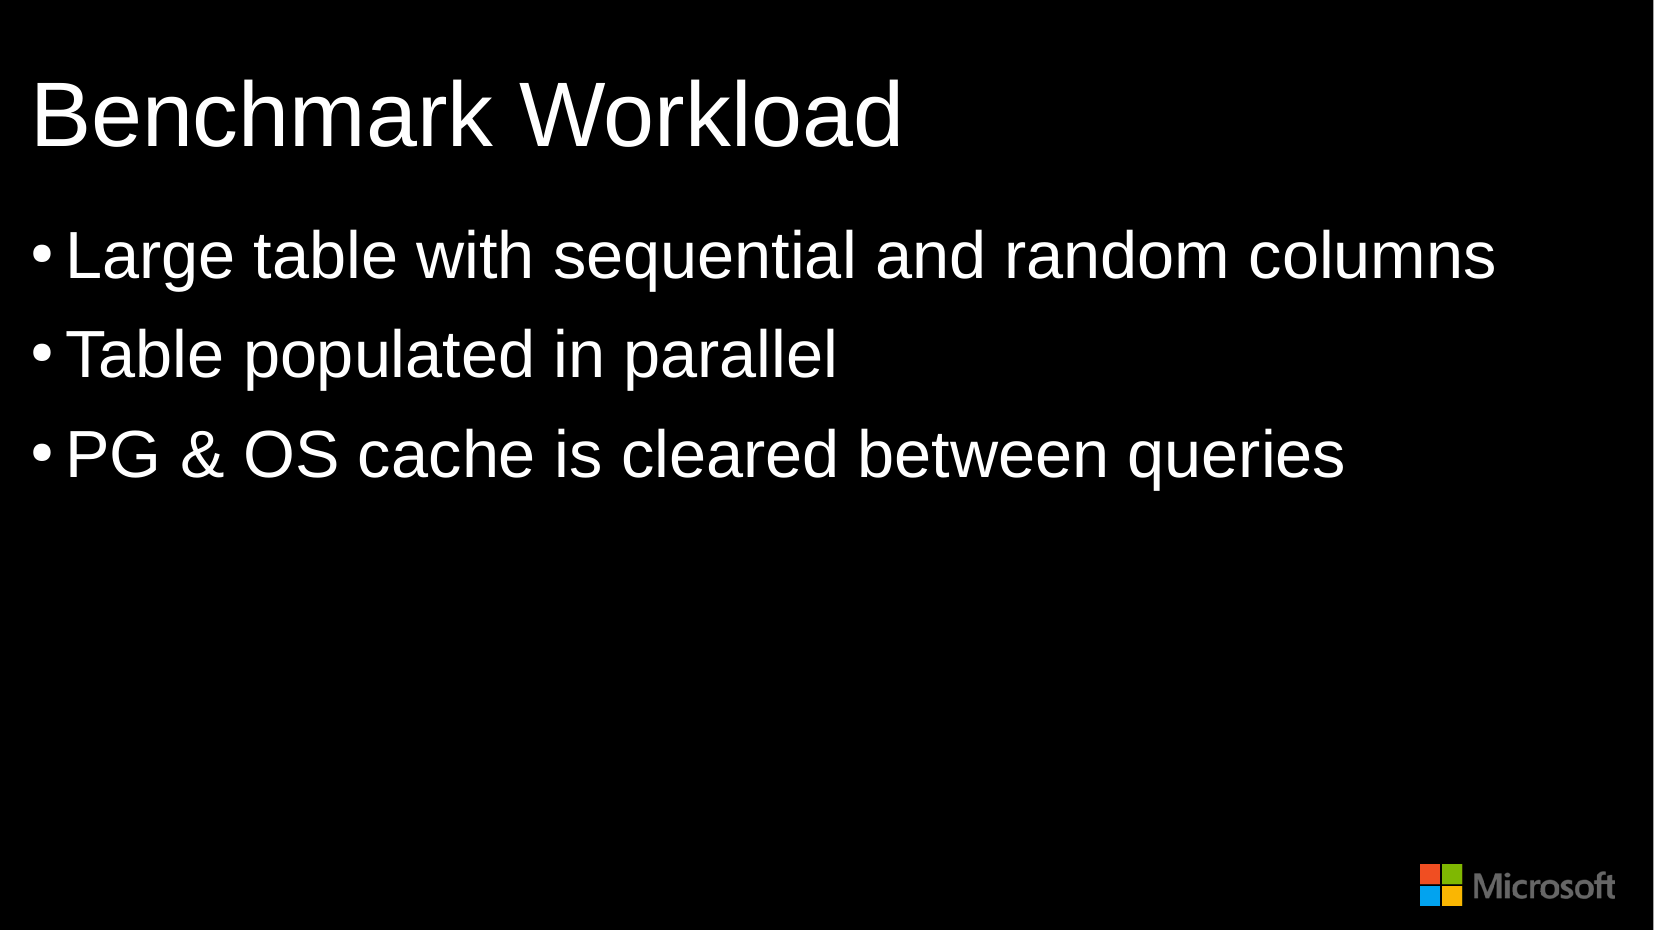

# Benchmark Workload
Large table with sequential and random columns
Table populated in parallel
PG & OS cache is cleared between queries